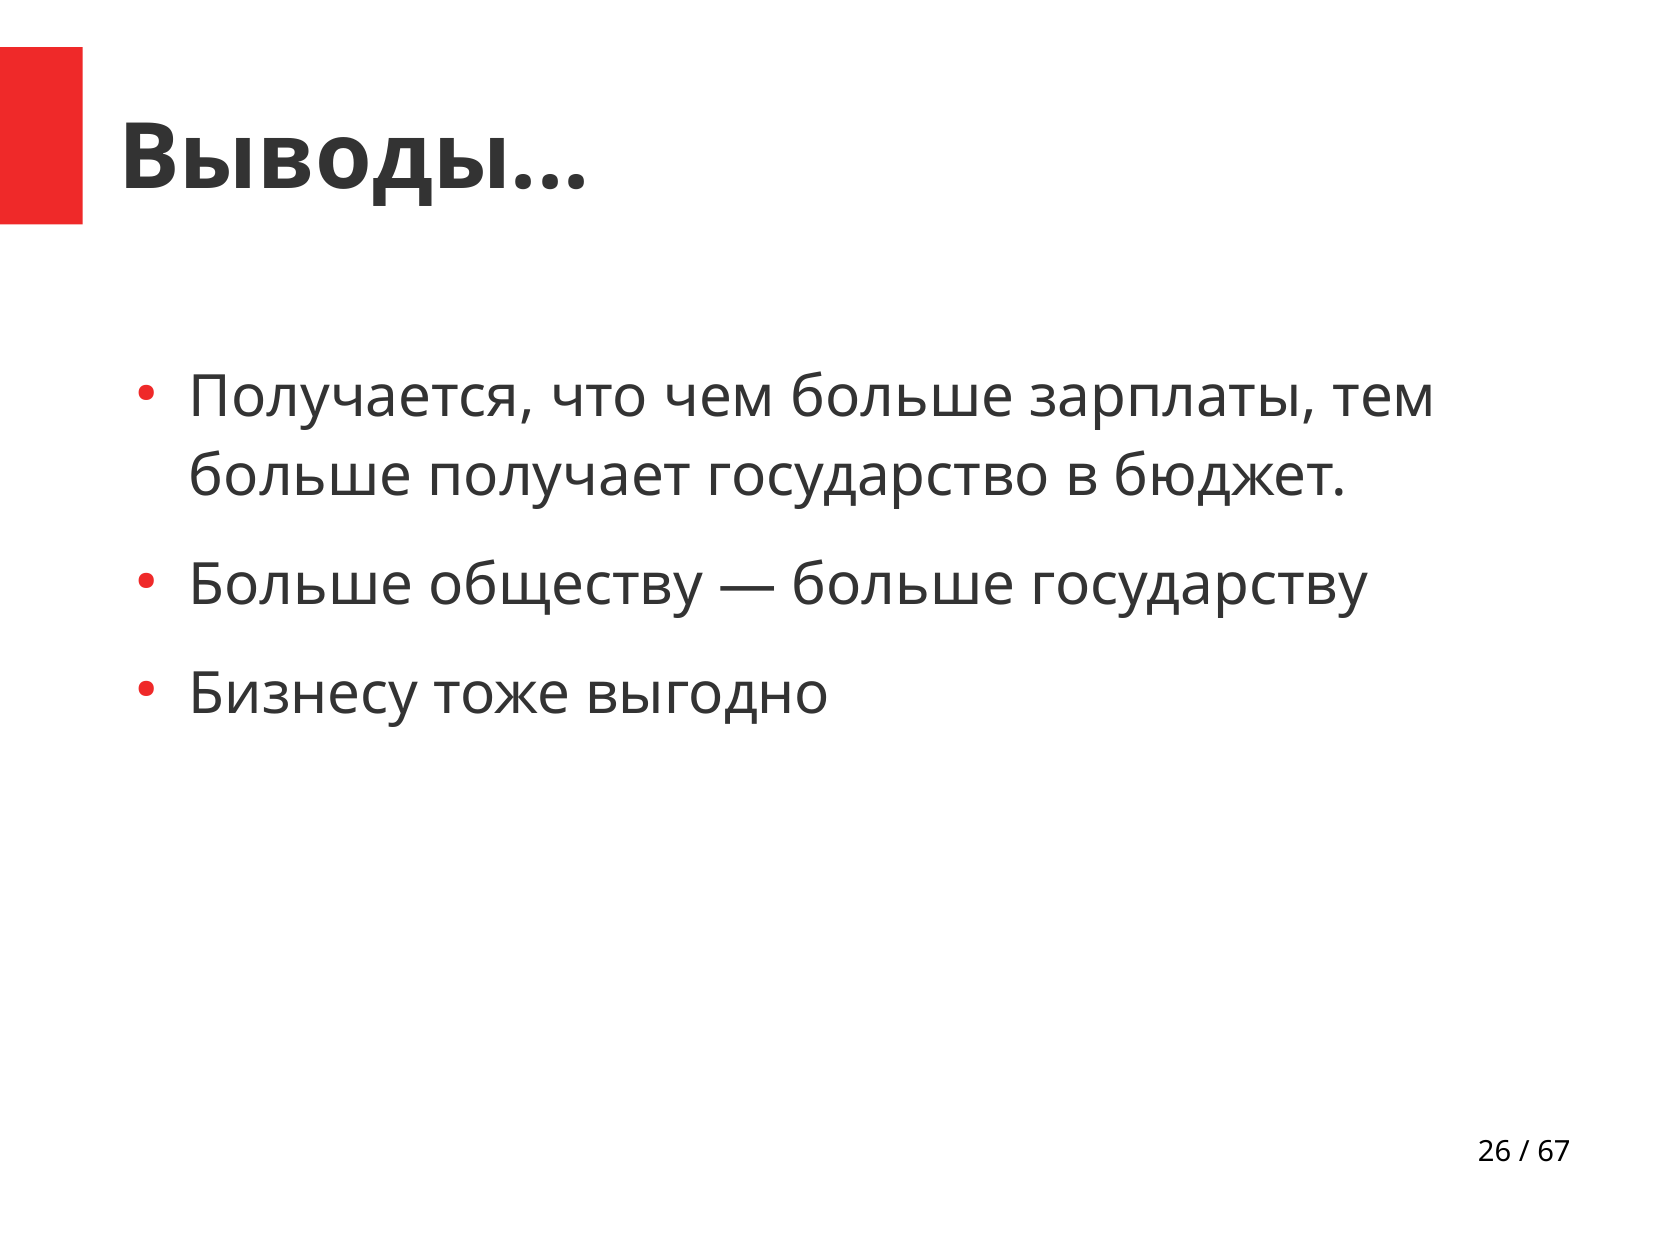

# Выводы...
Получается, что чем больше зарплаты, тем больше получает государство в бюджет.
Больше обществу — больше государству
Бизнесу тоже выгодно
26